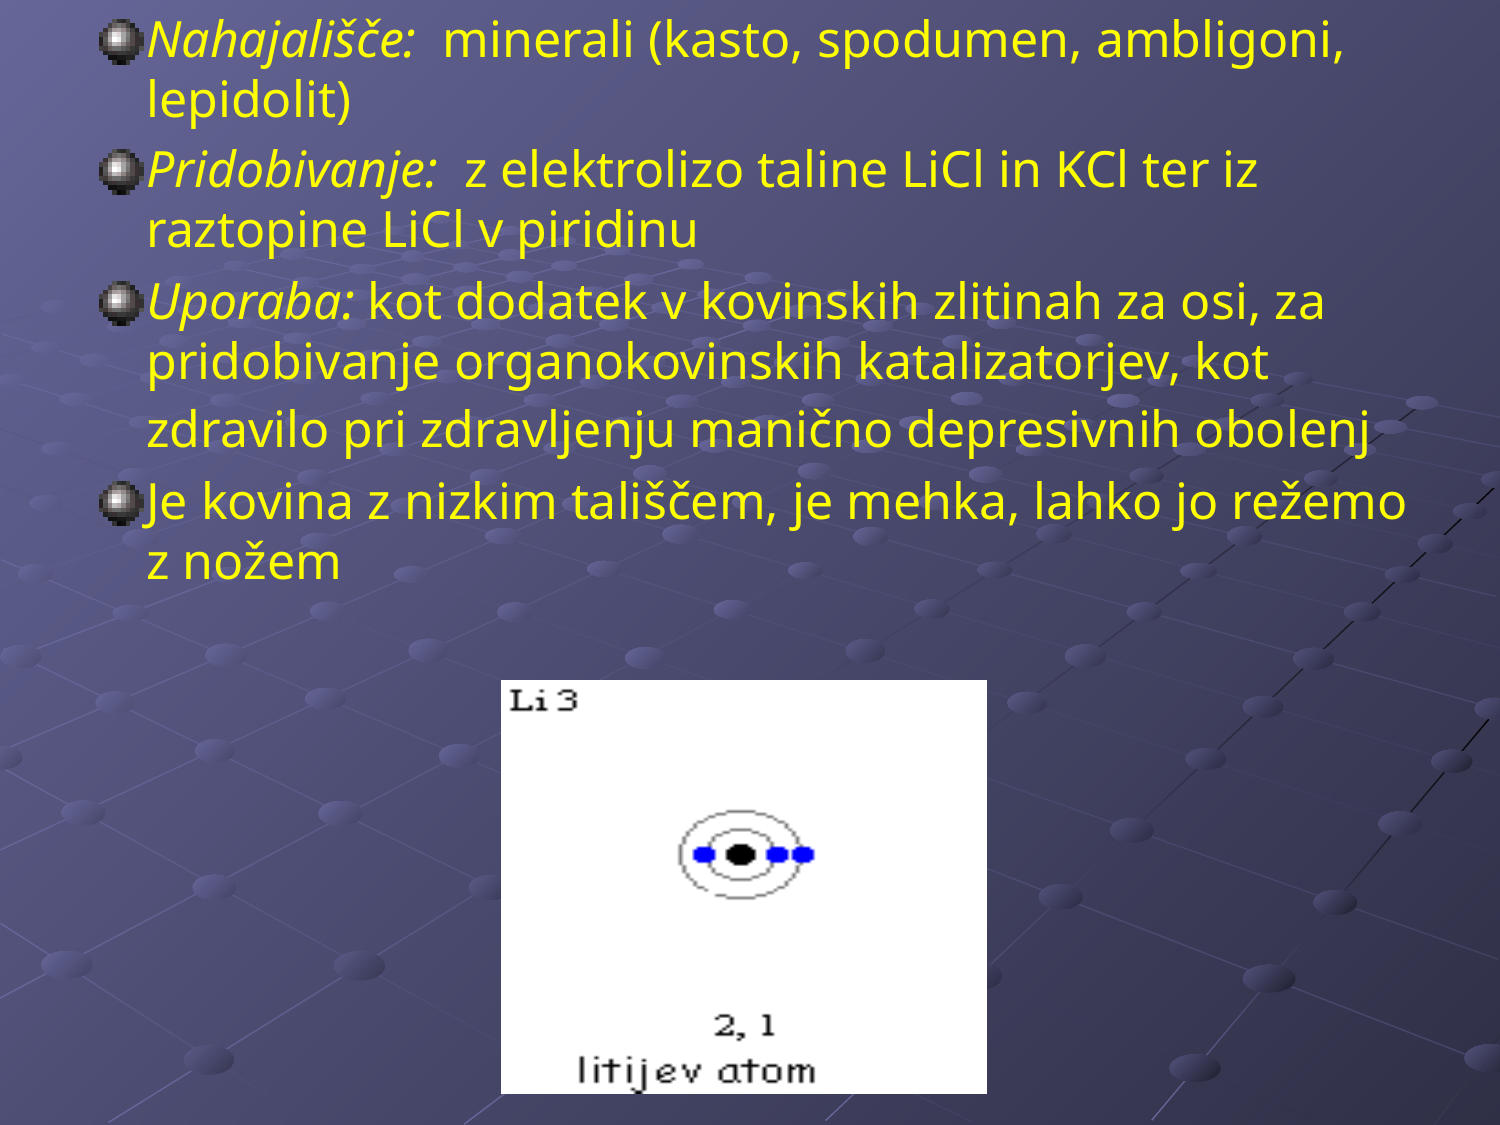

# Nahajališče: minerali (kasto, spodumen, ambligoni, lepidolit)
Pridobivanje: z elektrolizo taline LiCl in KCl ter iz raztopine LiCl v piridinu
Uporaba: kot dodatek v kovinskih zlitinah za osi, za pridobivanje organokovinskih katalizatorjev, kot zdravilo pri zdravljenju manično depresivnih obolenj
Je kovina z nizkim tališčem, je mehka, lahko jo režemo z nožem